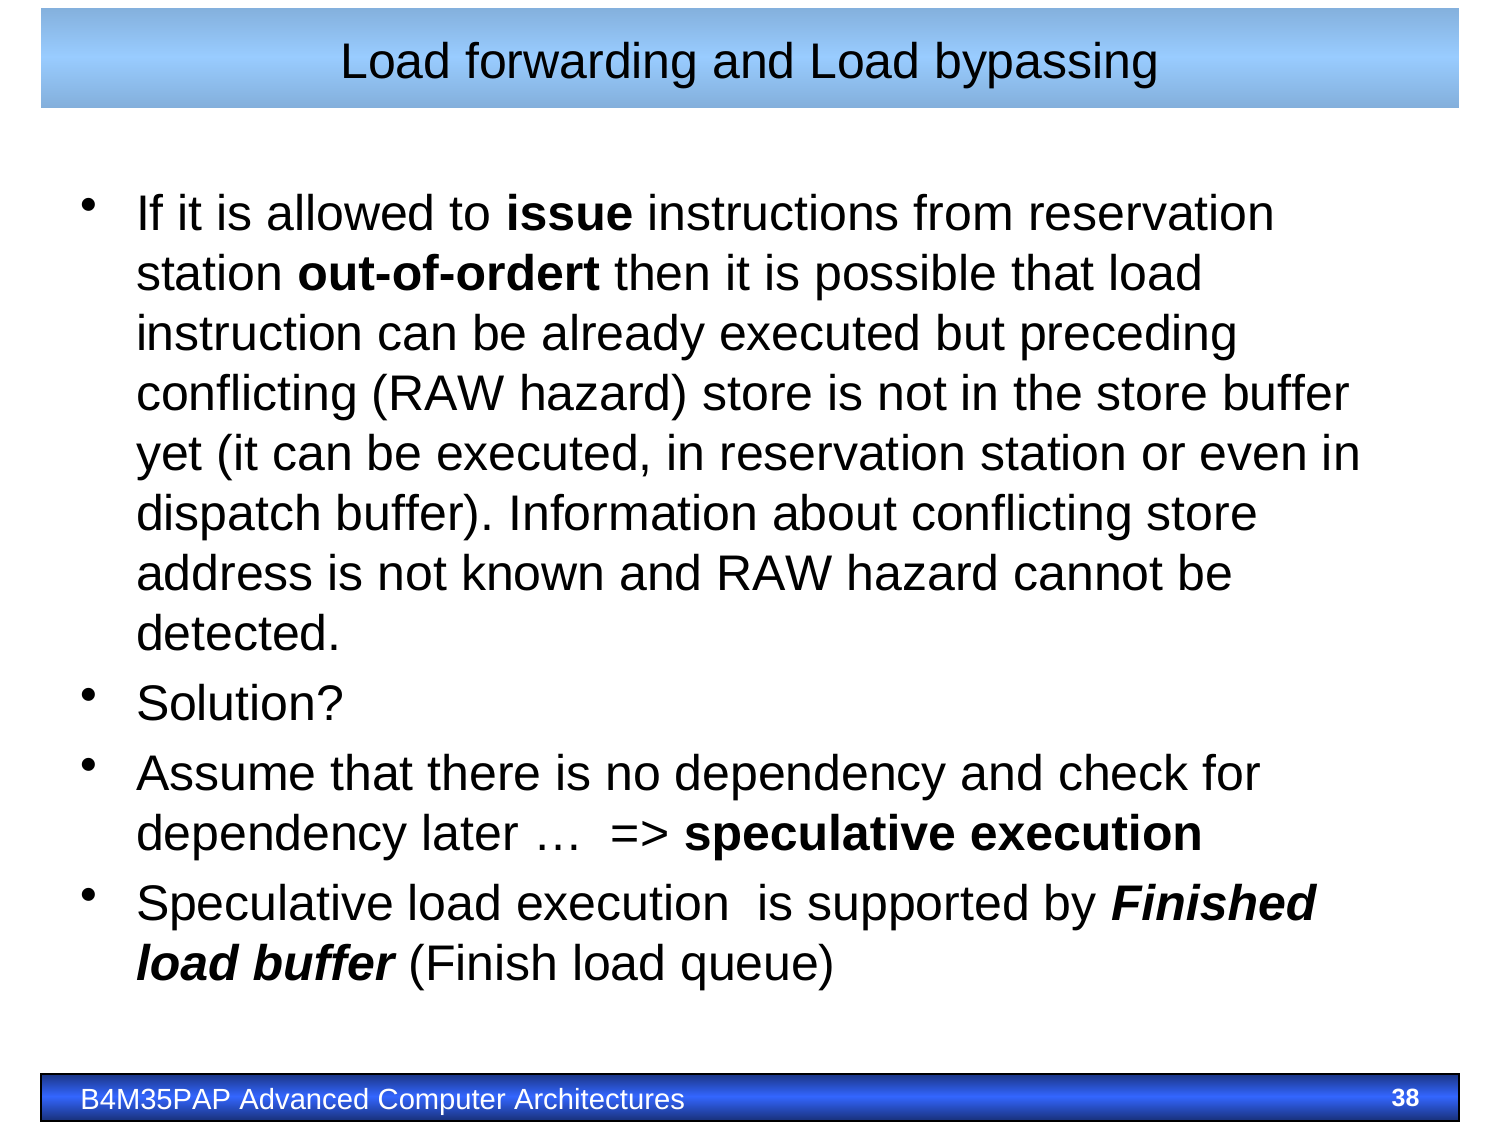

Load forwarding and Load bypassing
# If it is allowed to issue instructions from reservation station out-of-ordert then it is possible that load instruction can be already executed but preceding conflicting (RAW hazard) store is not in the store buffer yet (it can be executed, in reservation station or even in dispatch buffer). Information about conflicting store address is not known and RAW hazard cannot be detected.
Solution?
Assume that there is no dependency and check for dependency later … => speculative execution
Speculative load execution is supported by Finished load buffer (Finish load queue)